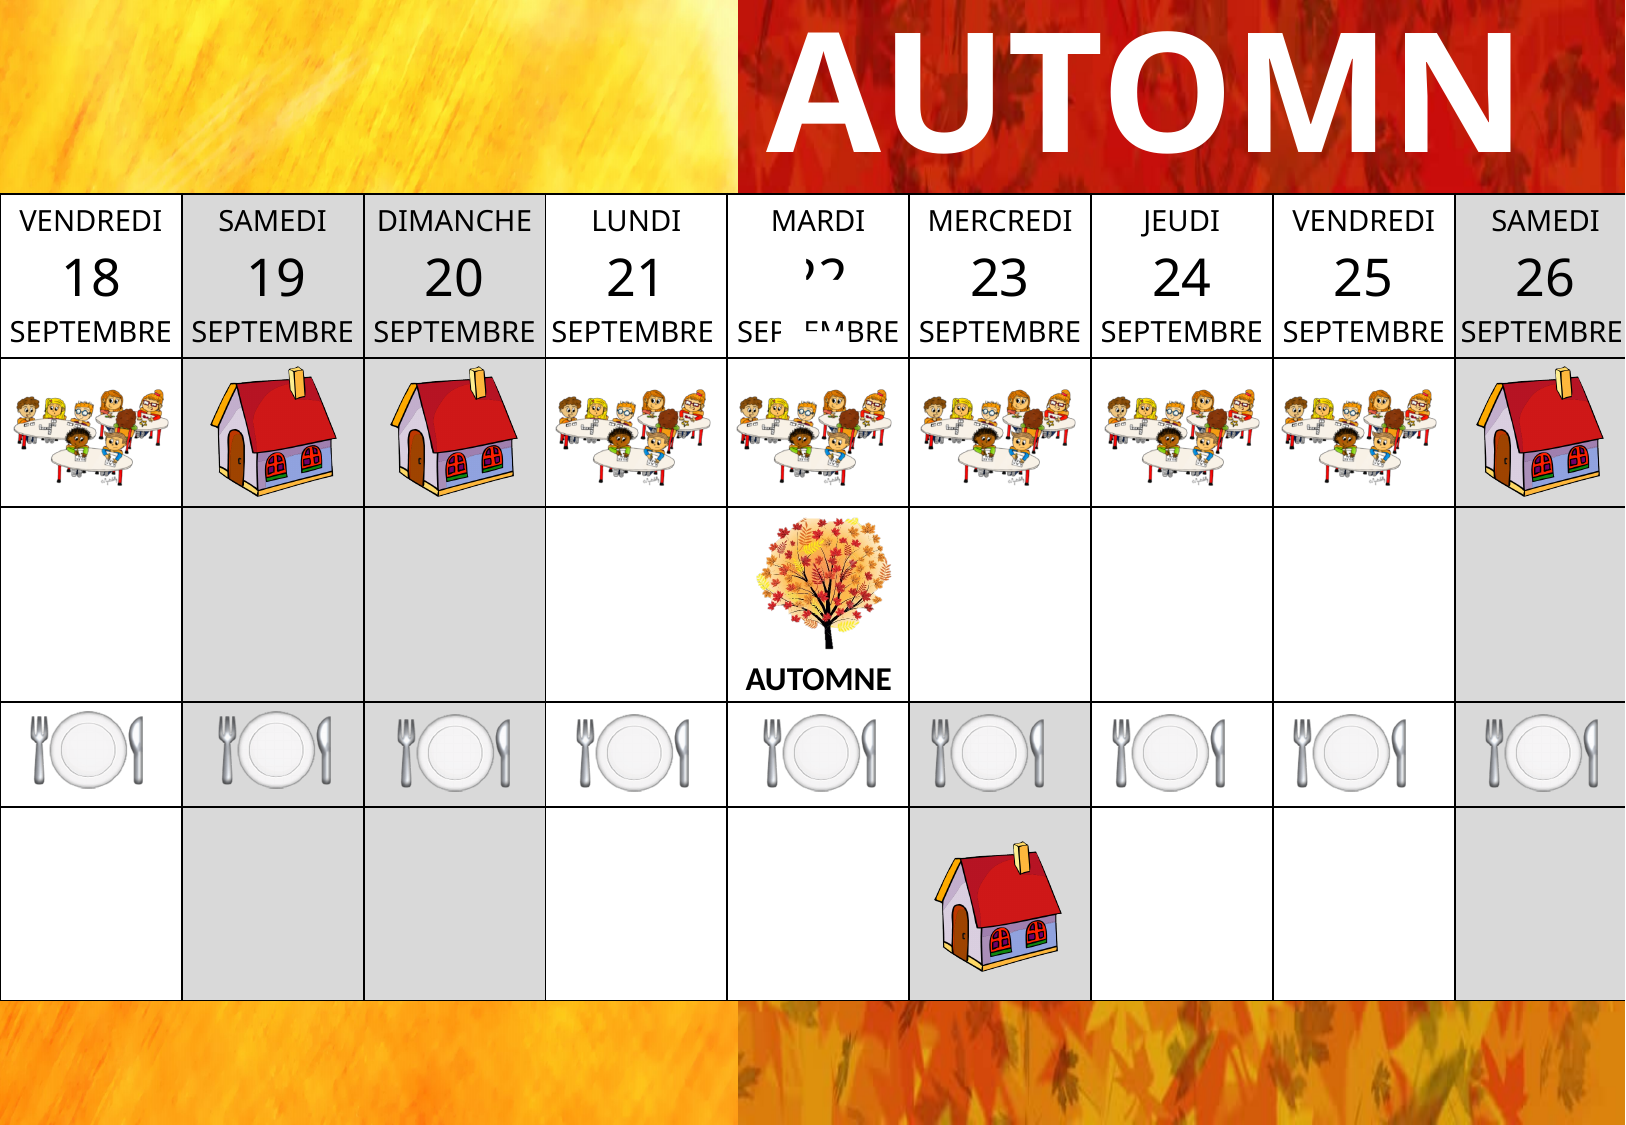

AUTOMNE
| VENDREDI 18 SEPTEMBRE | SAMEDI 19 SEPTEMBRE | DIMANCHE 20 SEPTEMBRE | LUNDI 21 SEPTEMBRE | MARDI 22 SEPTEMBRE | MERCREDI 23 SEPTEMBRE | JEUDI 24 SEPTEMBRE | VENDREDI 25 SEPTEMBRE | SAMEDI 26 SEPTEMBRE |
| --- | --- | --- | --- | --- | --- | --- | --- | --- |
| | | | | | | | | |
| | | | | | | | | |
| | | | | | | | | |
| | | | | | | | | |
AUTOMNE